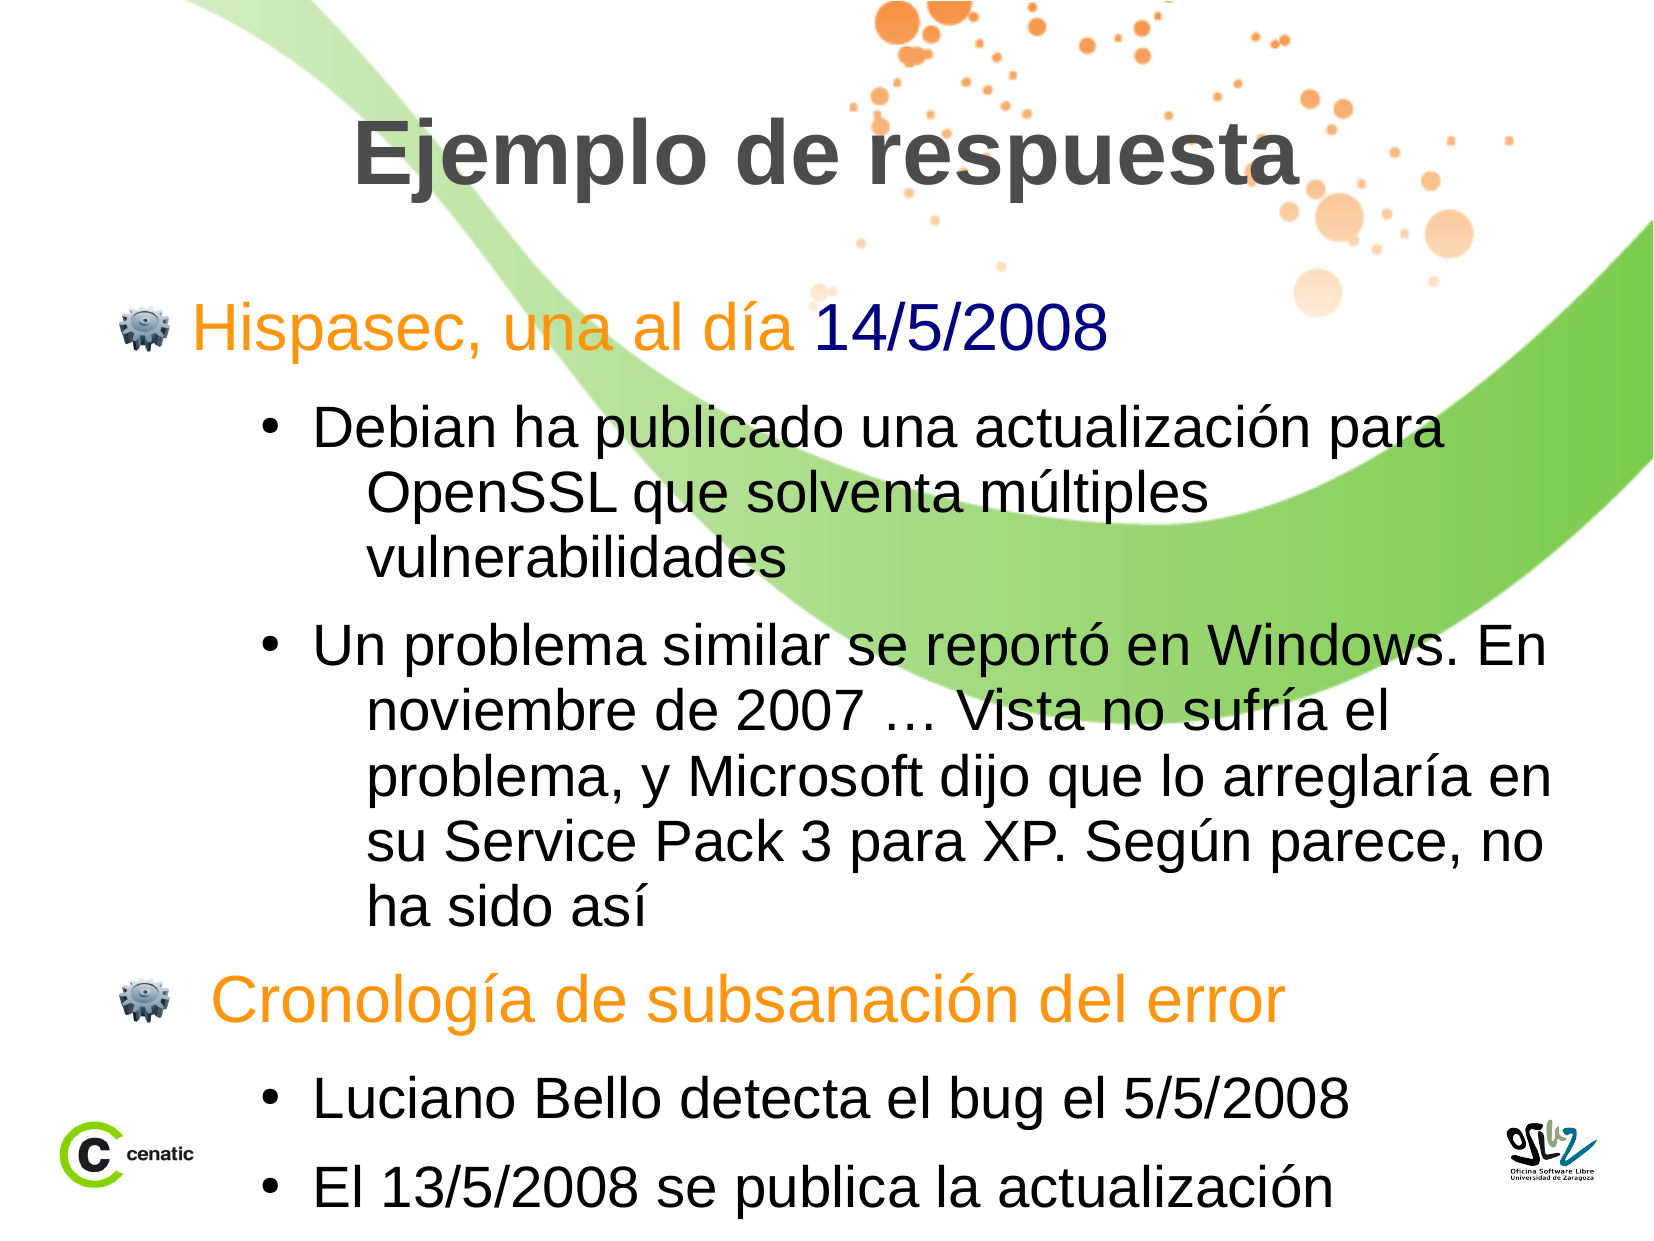

# Ejemplo de respuesta
Hispasec, una al día 14/5/2008
Debian ha publicado una actualización para OpenSSL que solventa múltiples vulnerabilidades
Un problema similar se reportó en Windows. En noviembre de 2007 … Vista no sufría el problema, y Microsoft dijo que lo arreglaría en su Service Pack 3 para XP. Según parece, no ha sido así
 Cronología de subsanación del error
Luciano Bello detecta el bug el 5/5/2008
El 13/5/2008 se publica la actualización